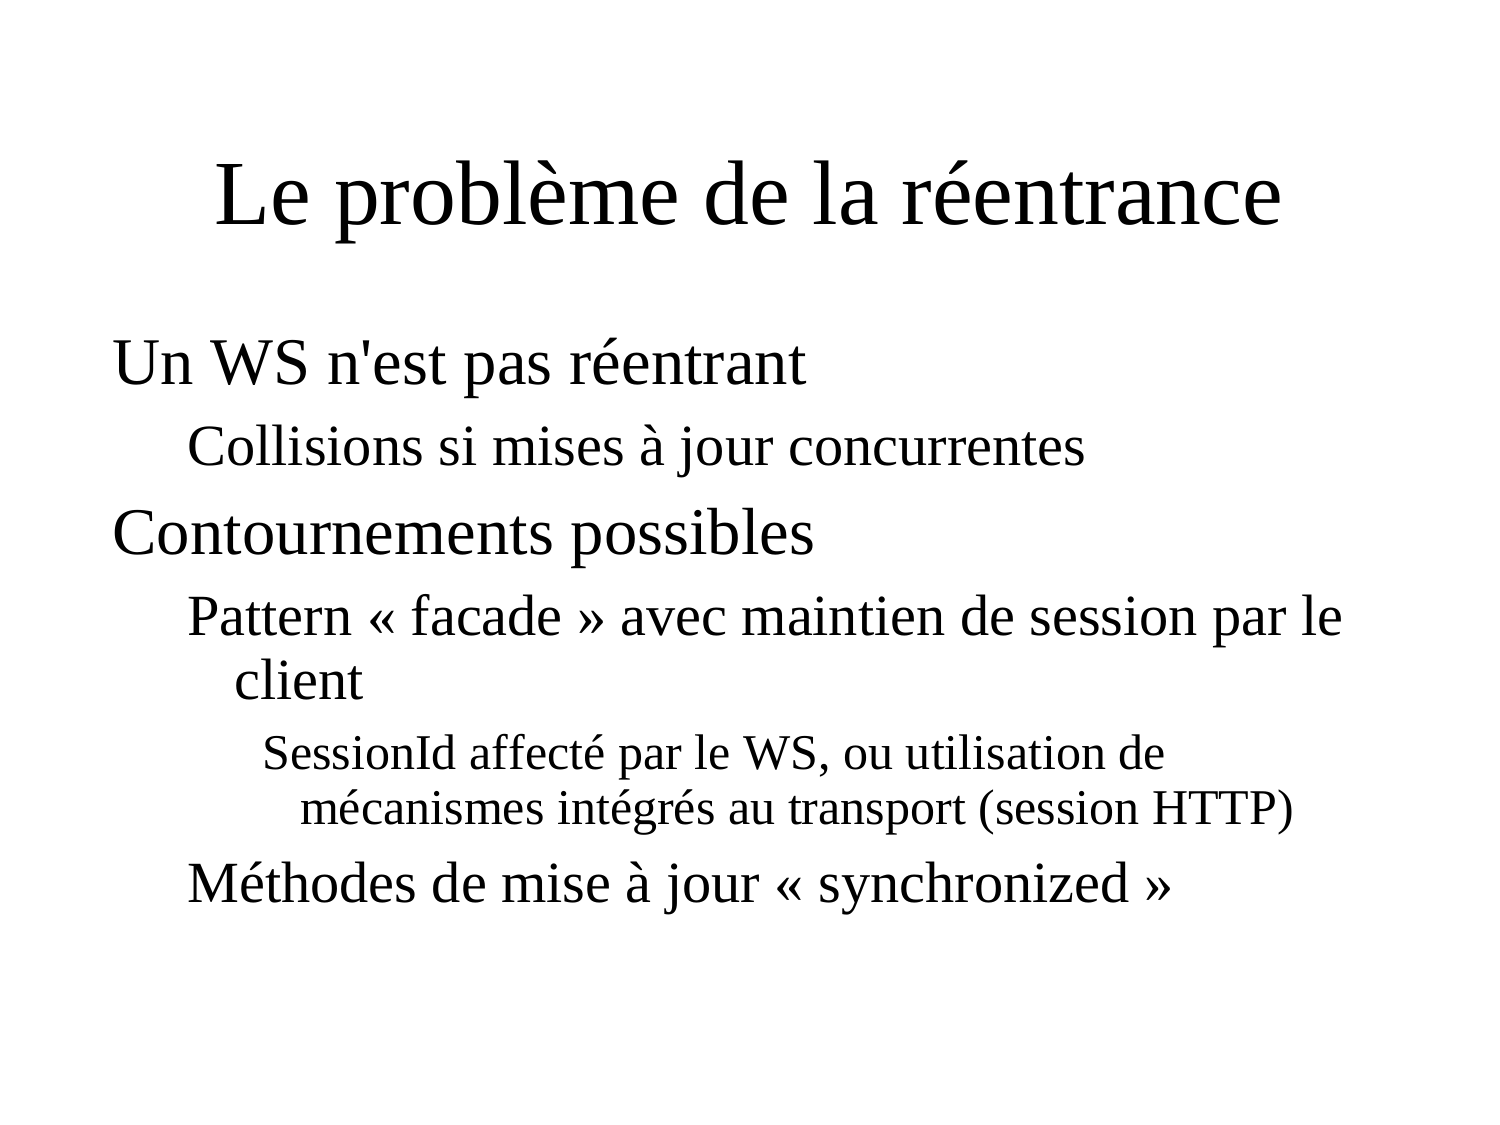

# Le problème de la réentrance
Un WS n'est pas réentrant
Collisions si mises à jour concurrentes
Contournements possibles
Pattern « facade » avec maintien de session par le client
SessionId affecté par le WS, ou utilisation de mécanismes intégrés au transport (session HTTP)
Méthodes de mise à jour « synchronized »